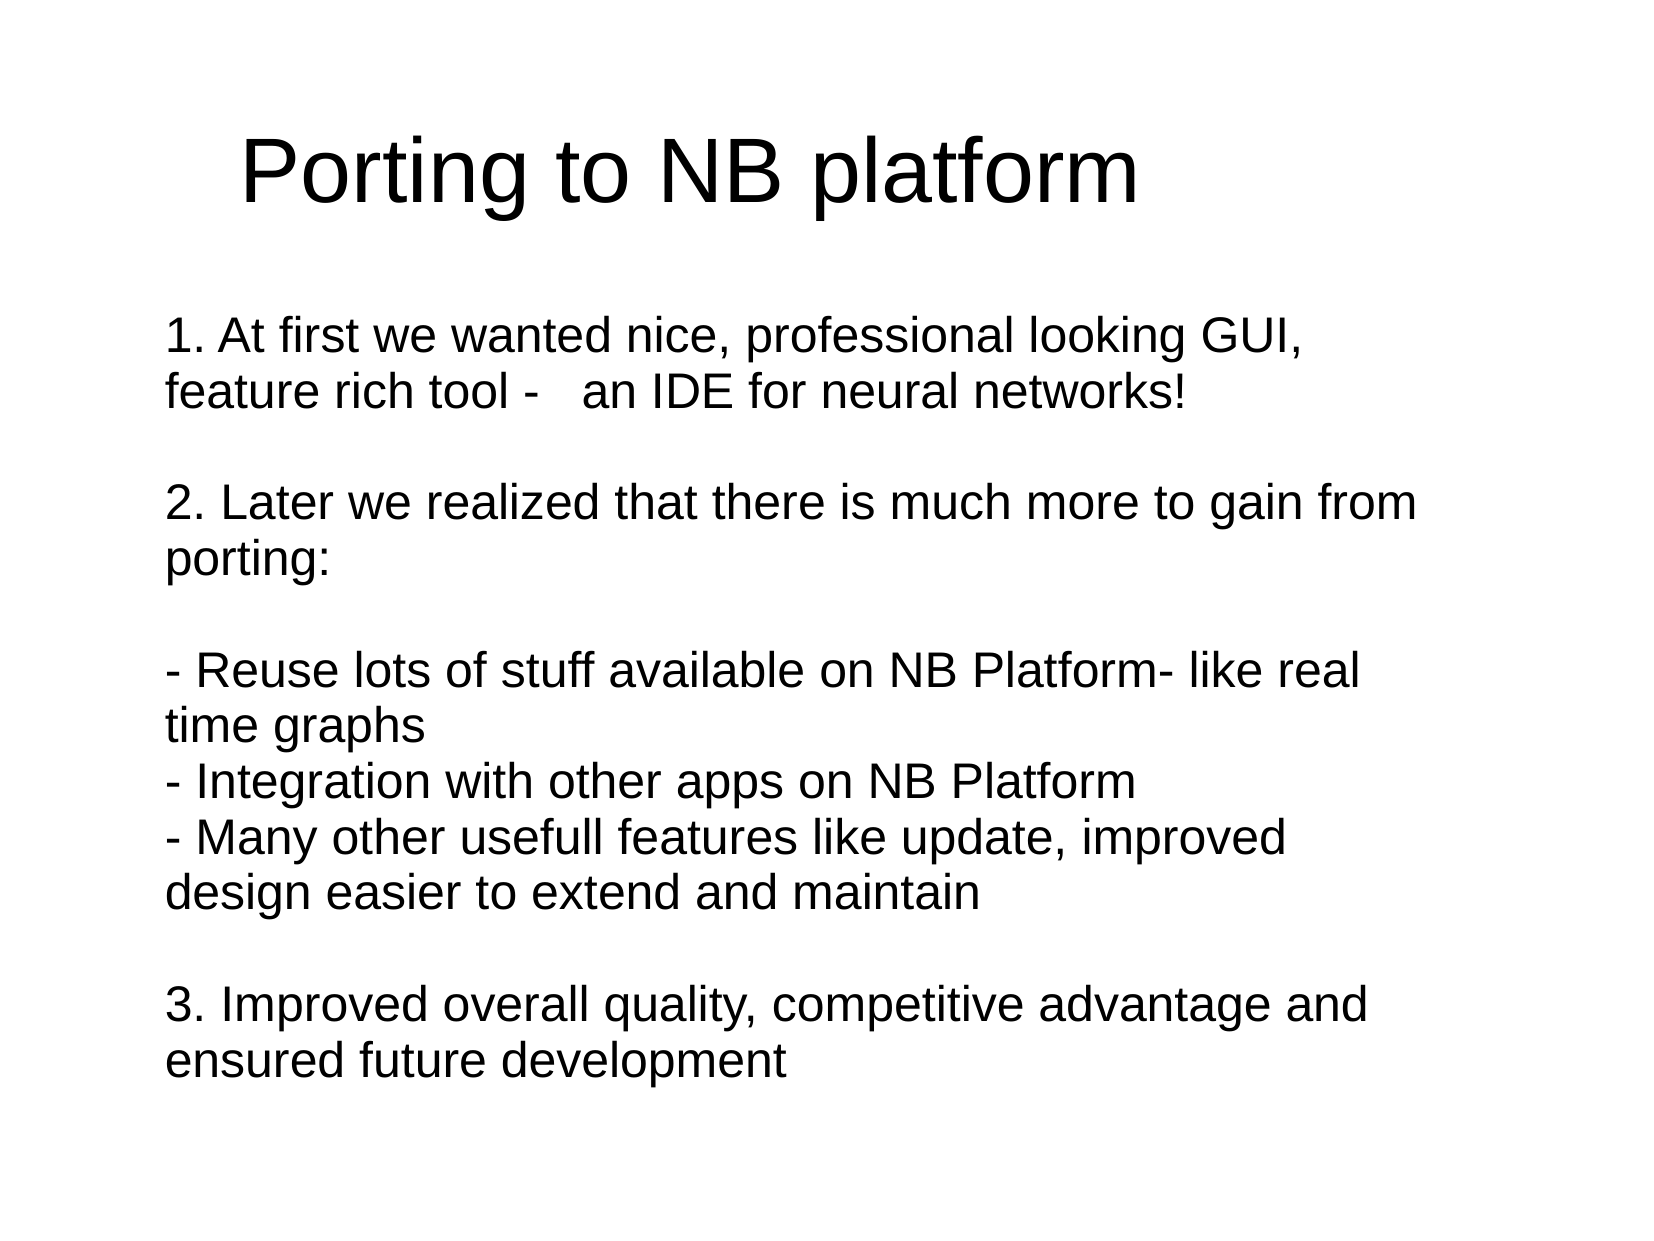

Porting to NB platform
1. At first we wanted nice, professional looking GUI, feature rich tool - an IDE for neural networks!
2. Later we realized that there is much more to gain from porting:
- Reuse lots of stuff available on NB Platform- like real time graphs
- Integration with other apps on NB Platform
- Many other usefull features like update, improved design easier to extend and maintain
3. Improved overall quality, competitive advantage and ensured future development